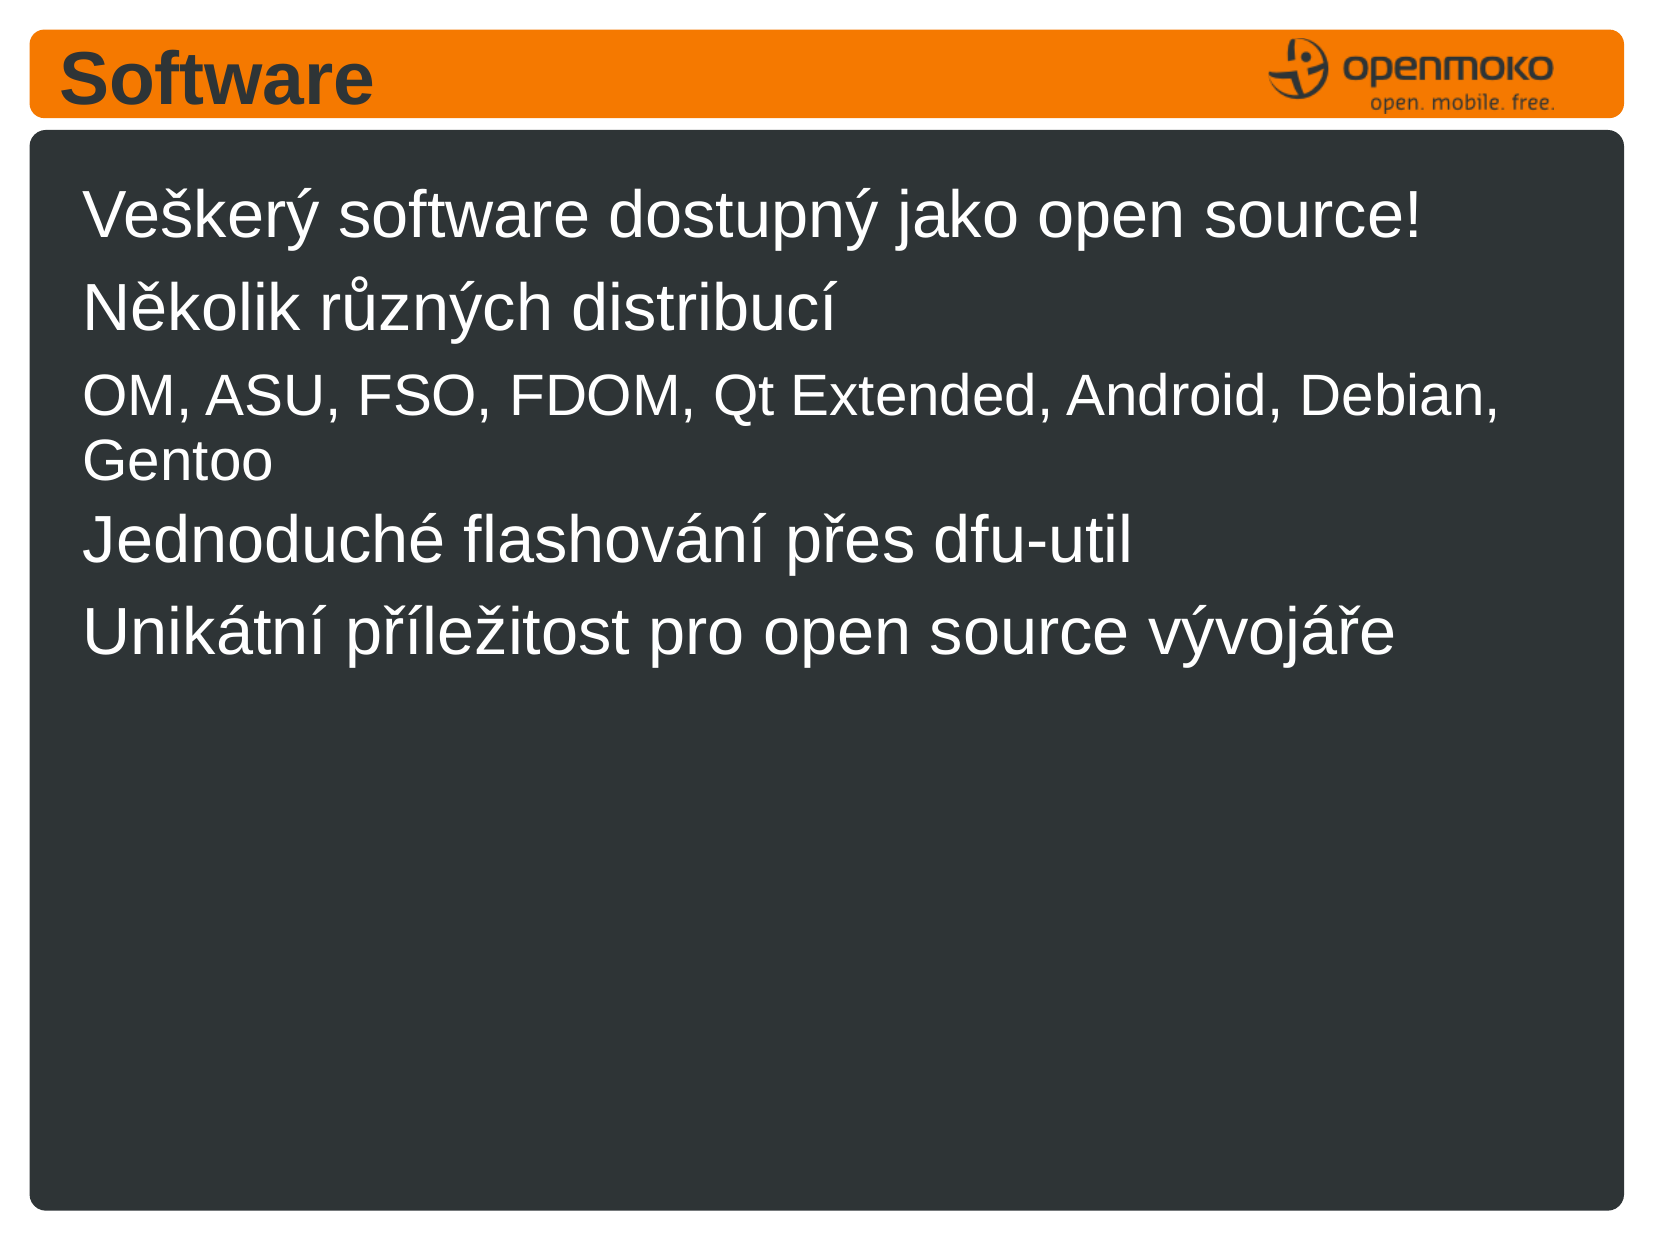

# Software
Veškerý software dostupný jako open source!
Několik různých distribucí
OM, ASU, FSO, FDOM, Qt Extended, Android, Debian, Gentoo
Jednoduché flashování přes dfu-util
Unikátní příležitost pro open source vývojáře